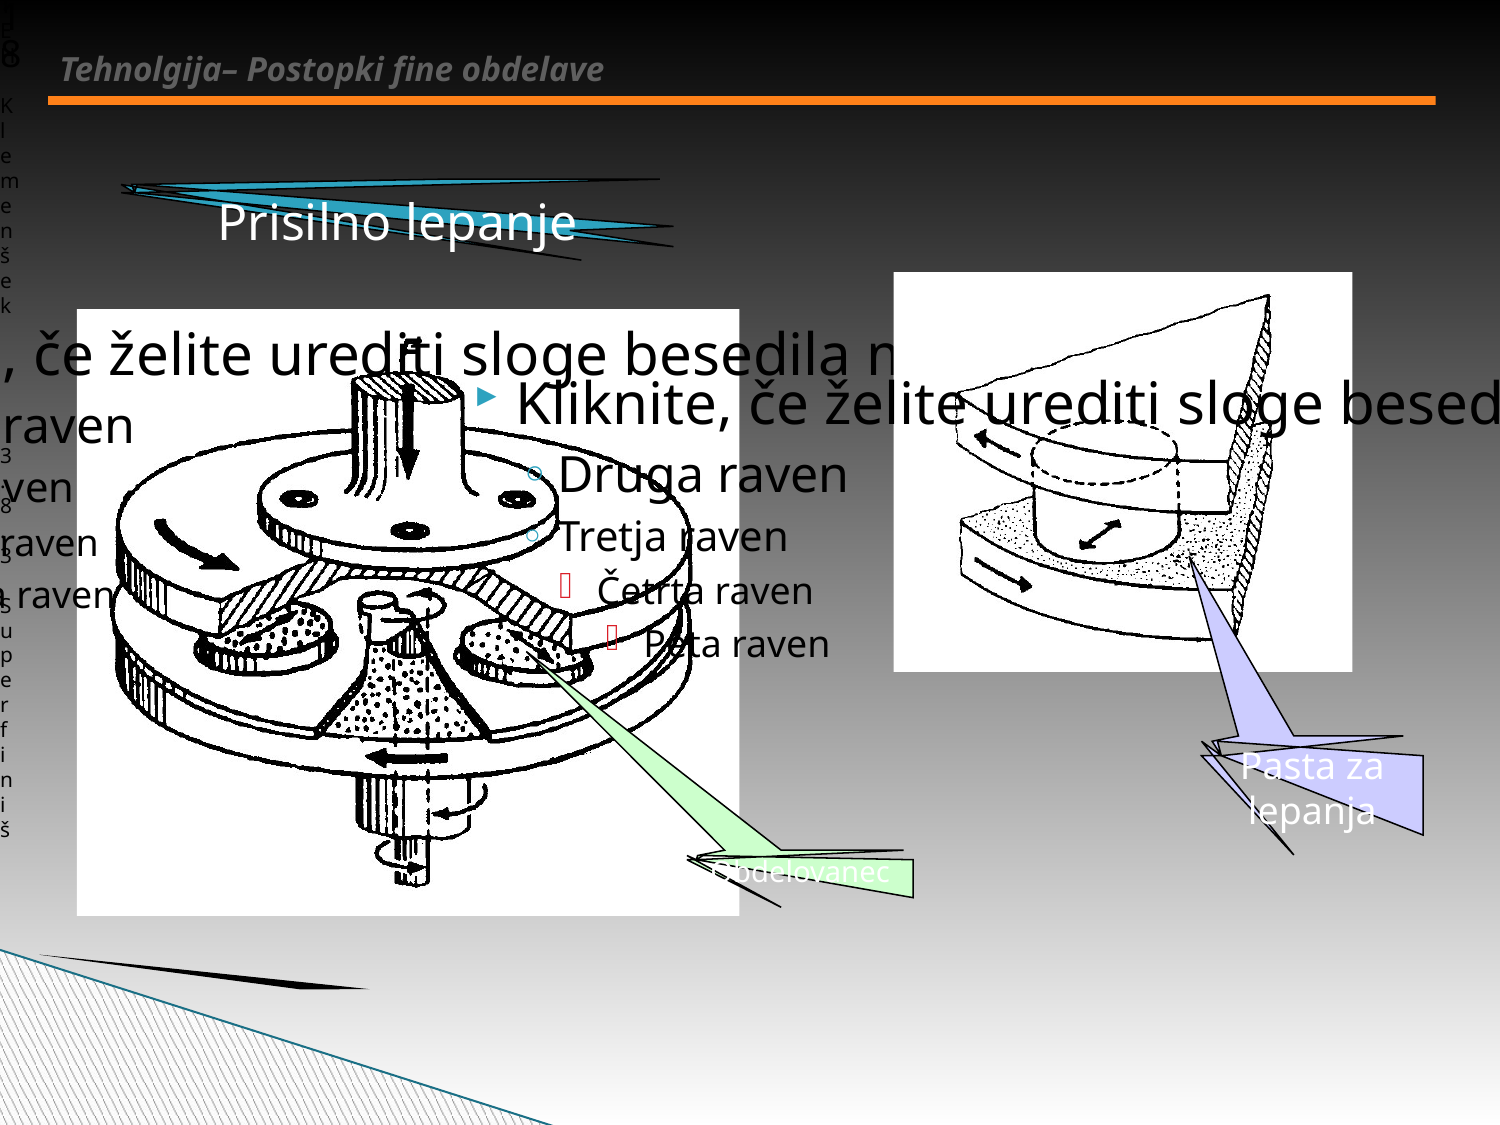

TEH Klemenšek 3.8.3 Superfiniš
Prisilno lepanje
Kliknite, če želite urediti sloge besedila matrice
Druga raven
Tretja raven
Četrta raven
Peta raven
Kliknite, če želite urediti sloge besedila matrice
Druga raven
Tretja raven
Četrta raven
Peta raven
Pasta za lepanja
Obdelovanec